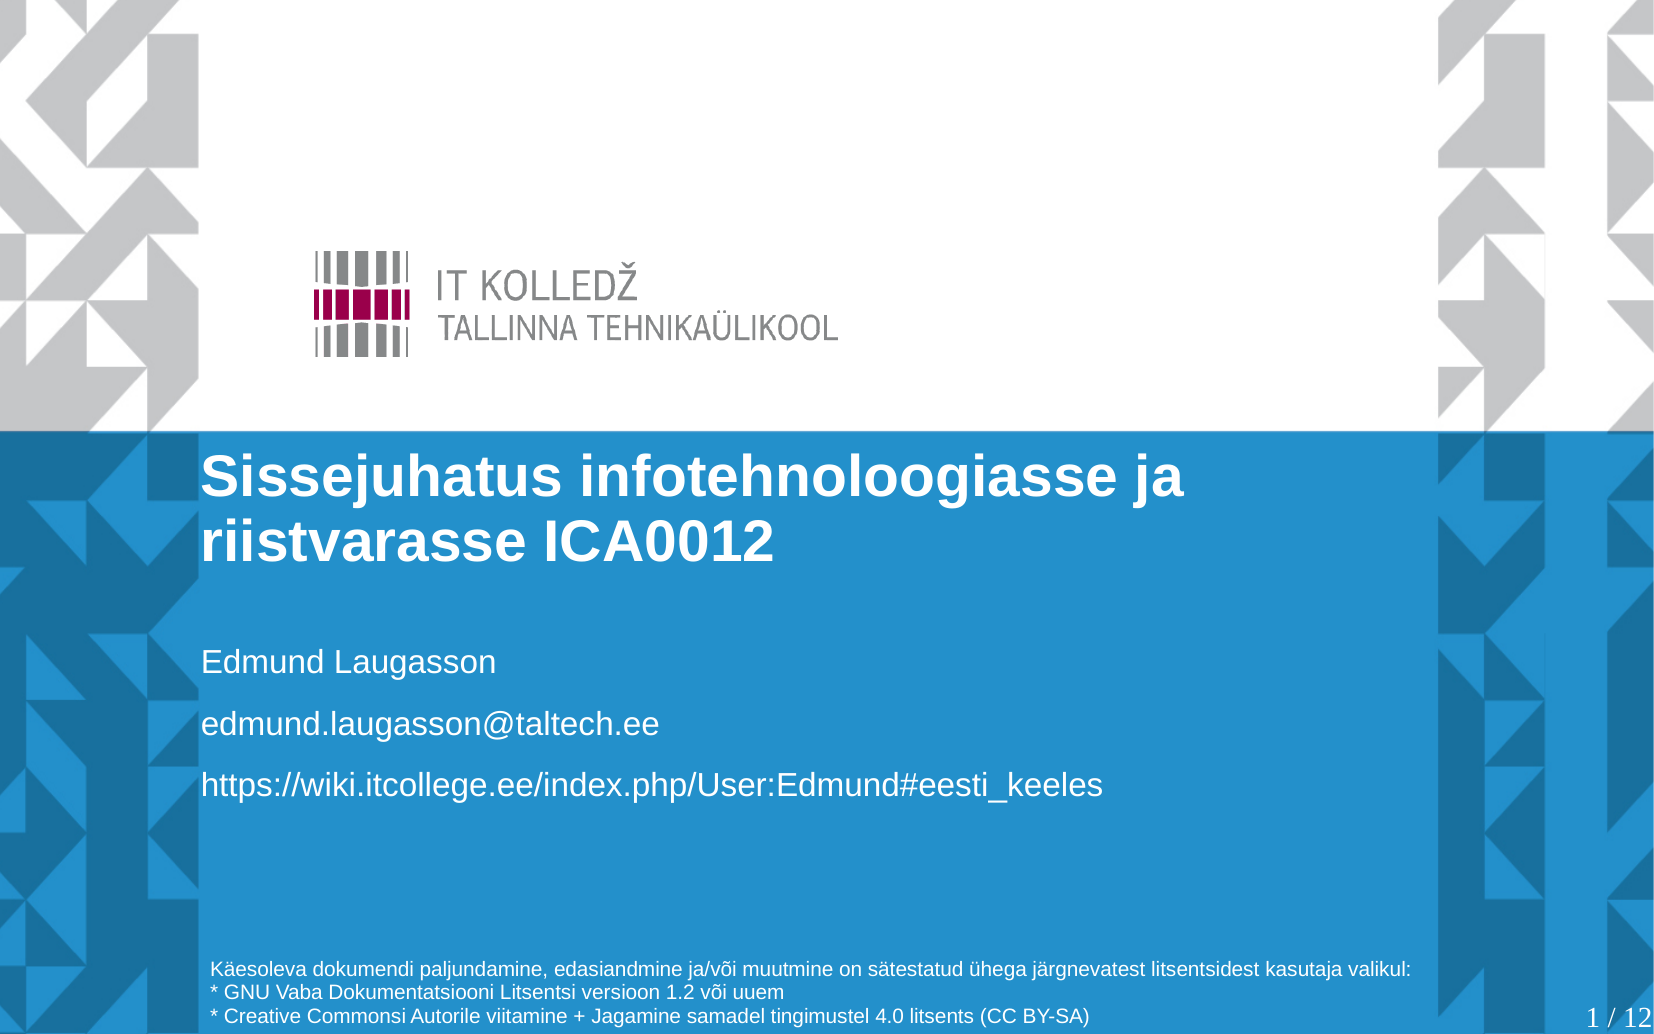

# Sissejuhatus infotehnoloogiasse ja riistvarasse ICA0012
Edmund Laugasson
edmund.laugasson@taltech.ee
https://wiki.itcollege.ee/index.php/User:Edmund#eesti_keeles
1